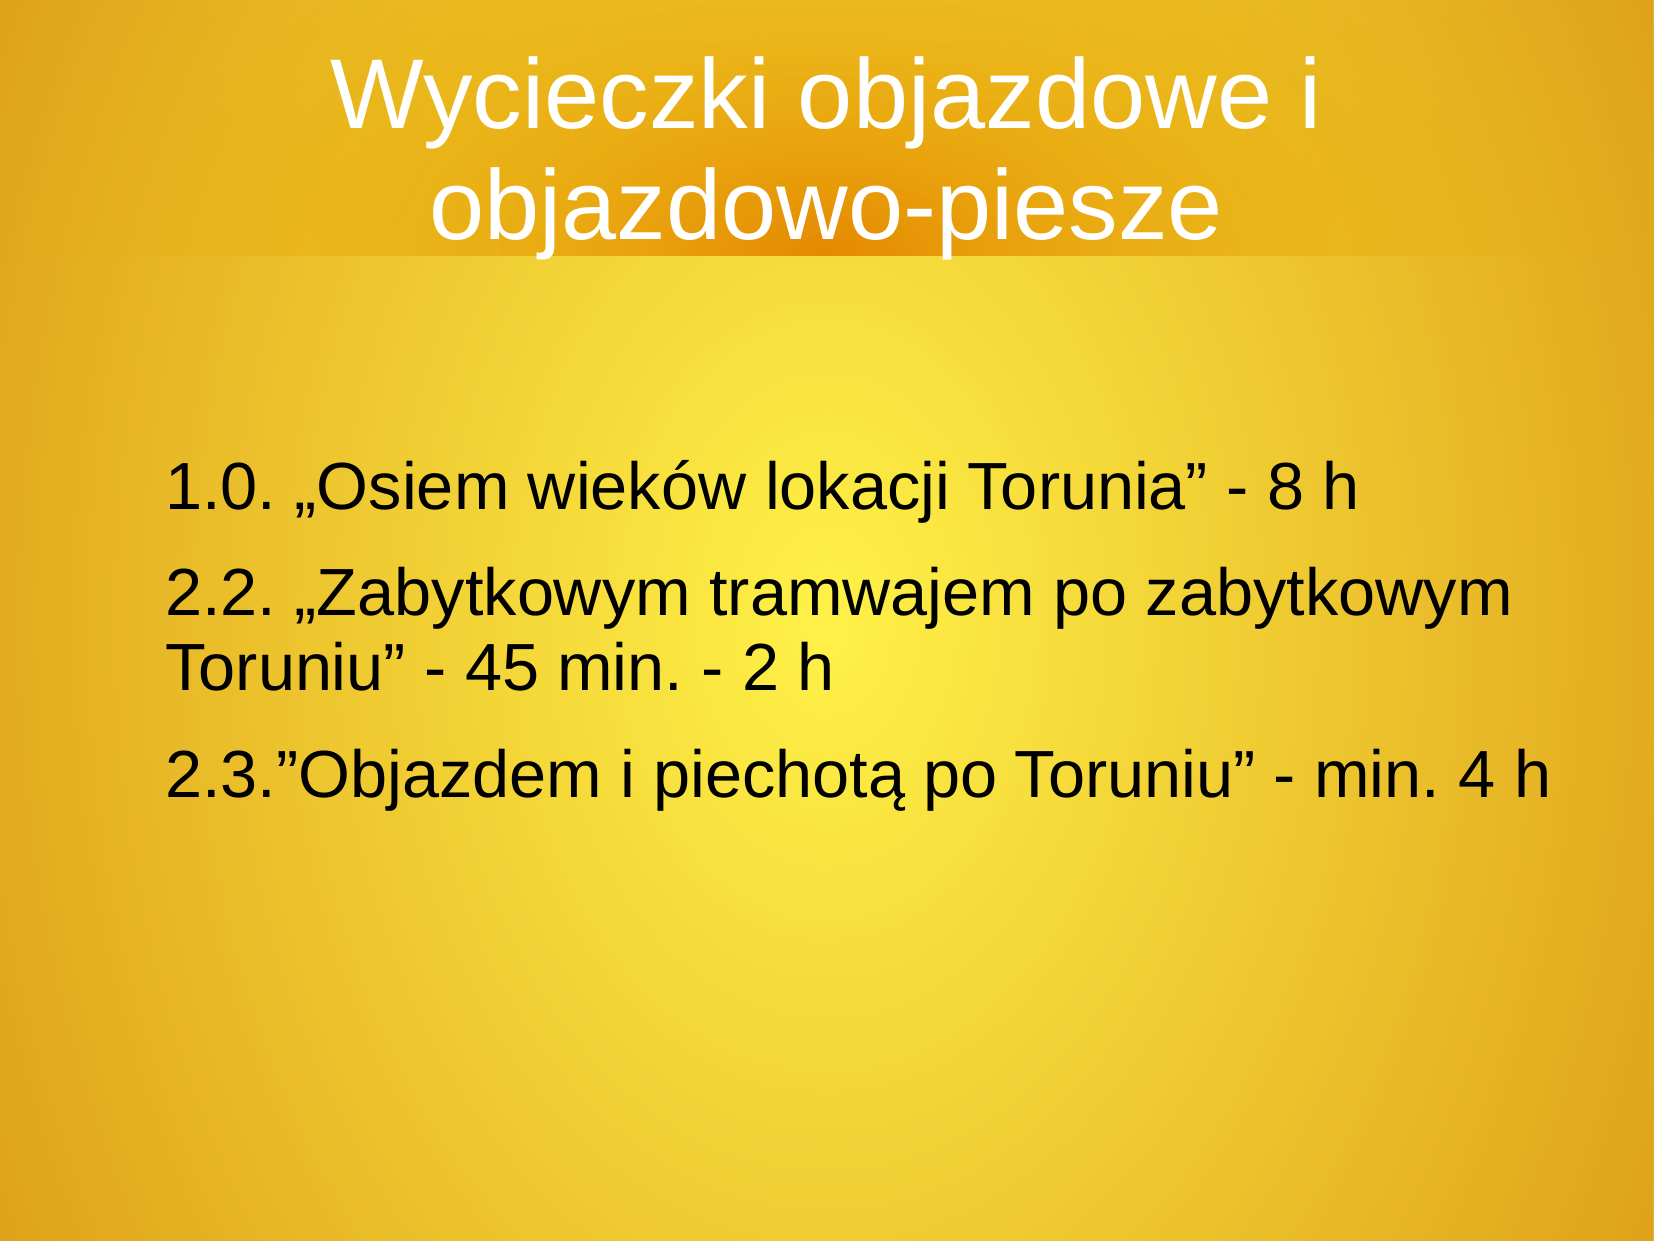

# Wycieczki objazdowe i objazdowo-piesze
1.0. „Osiem wieków lokacji Torunia” - 8 h
2.2. „Zabytkowym tramwajem po zabytkowym Toruniu” - 45 min. - 2 h
2.3.”Objazdem i piechotą po Toruniu” - min. 4 h